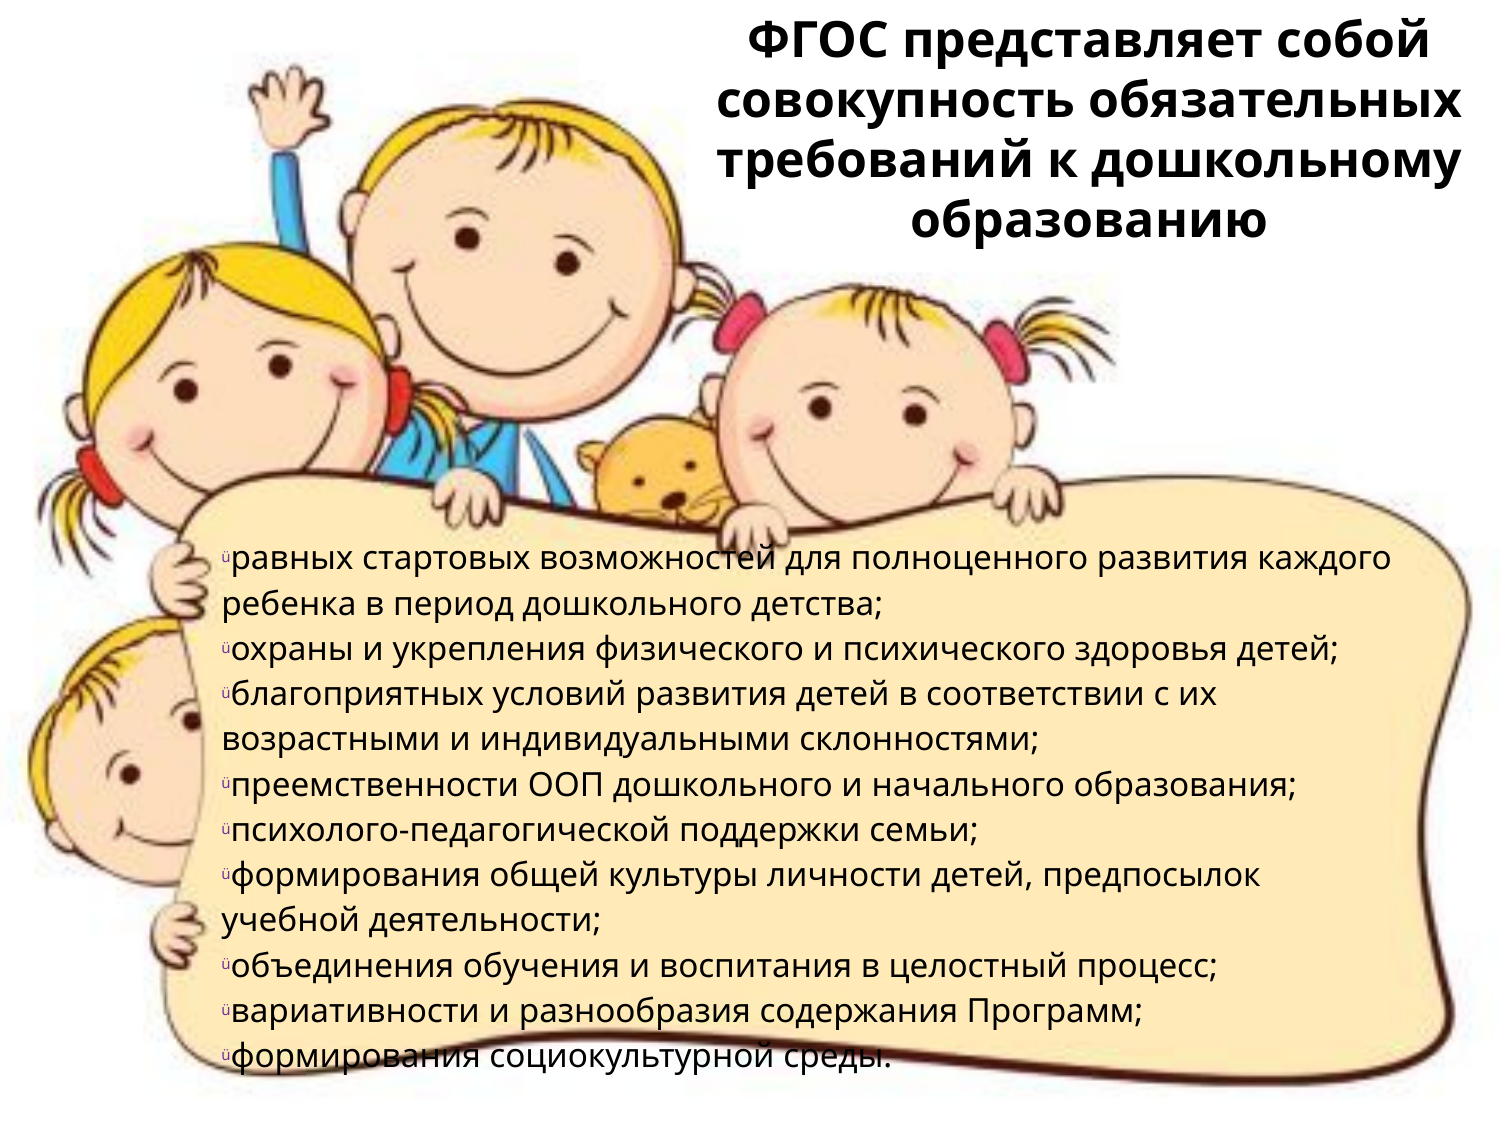

# ФГОС представляет собой совокупность обязательных требований к дошкольному образованию
равных стартовых возможностей для полноценного развития каждого ребенка в период дошкольного детства;
охраны и укрепления физического и психического здоровья детей;
благоприятных условий развития детей в соответствии с их возрастными и индивидуальными склонностями;
преемственности ООП дошкольного и начального образования;
психолого-педагогической поддержки семьи;
формирования общей культуры личности детей, предпосылок учебной деятельности;
объединения обучения и воспитания в целостный процесс;
вариативности и разнообразия содержания Программ;
формирования социокультурной среды.